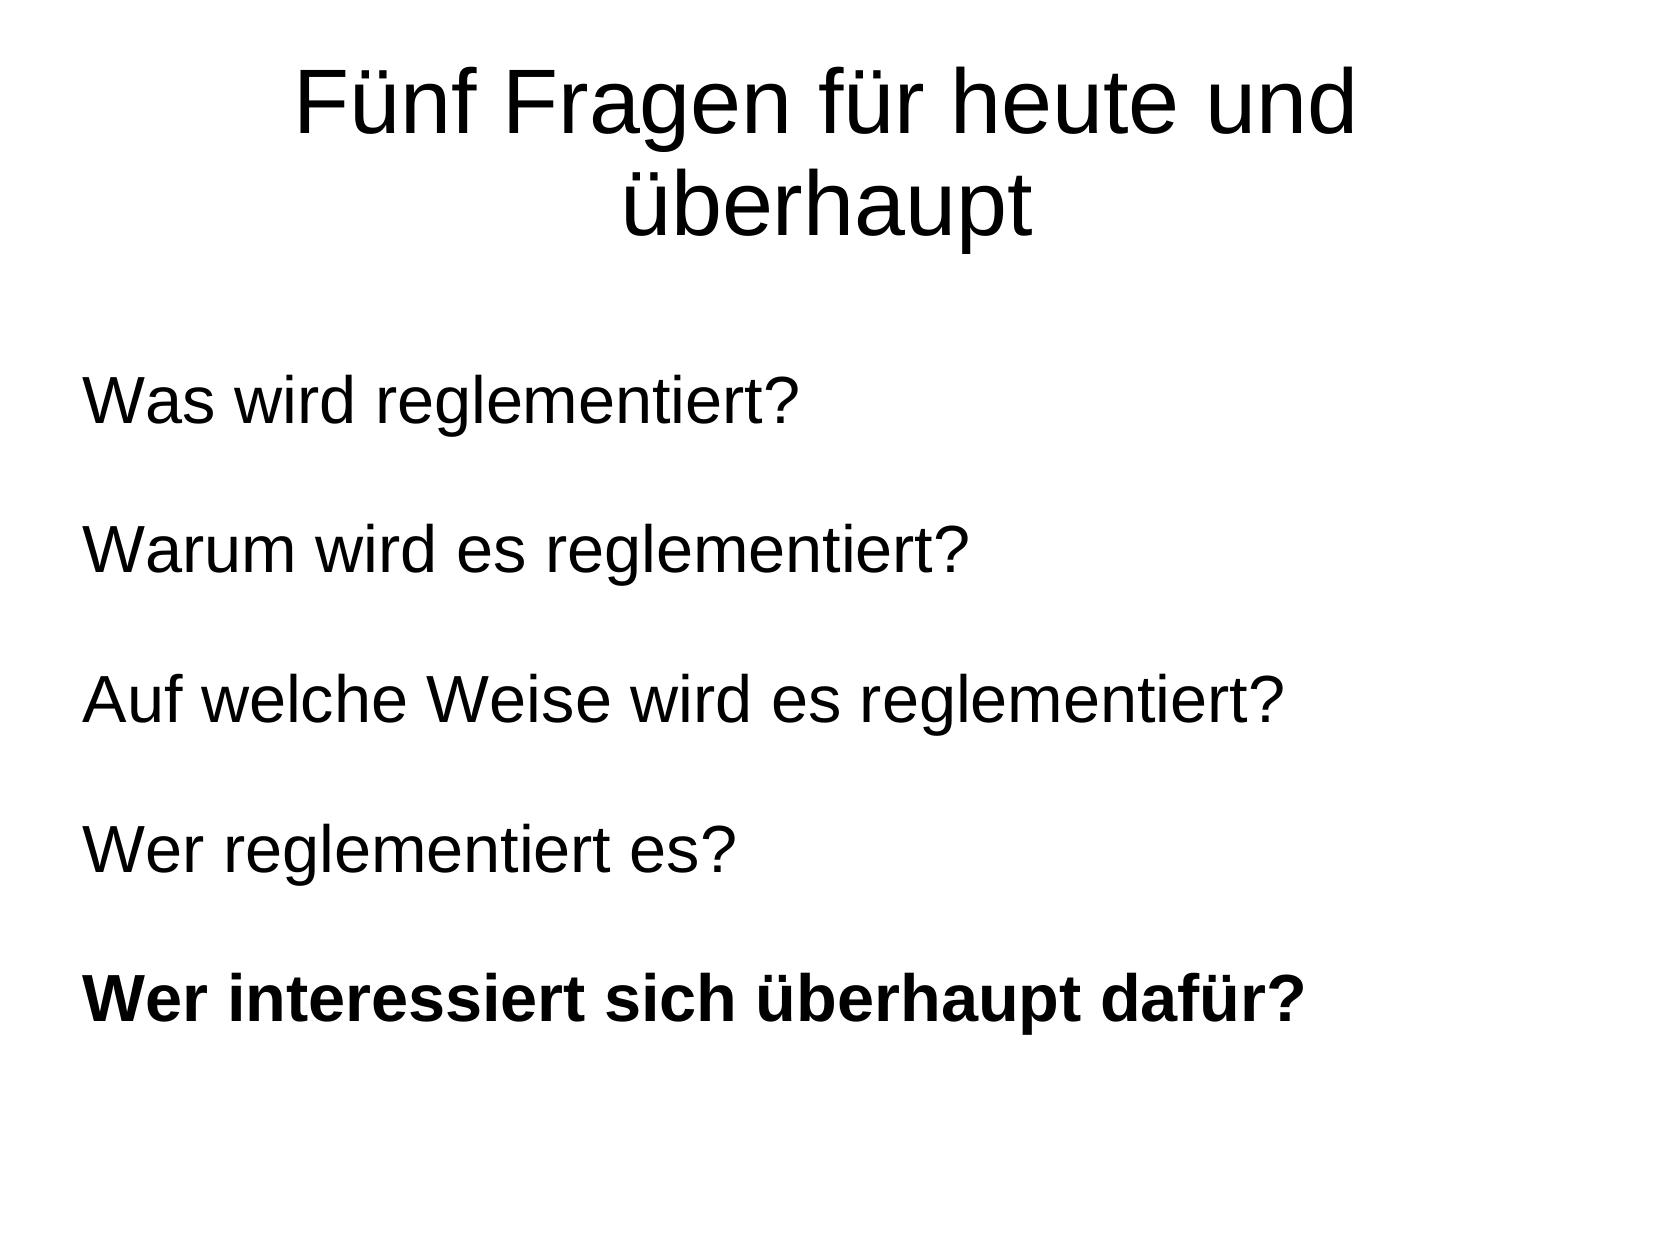

# Fünf Fragen für heute und überhaupt
Was wird reglementiert?
Warum wird es reglementiert?
Auf welche Weise wird es reglementiert?
Wer reglementiert es?
Wer interessiert sich überhaupt dafür?